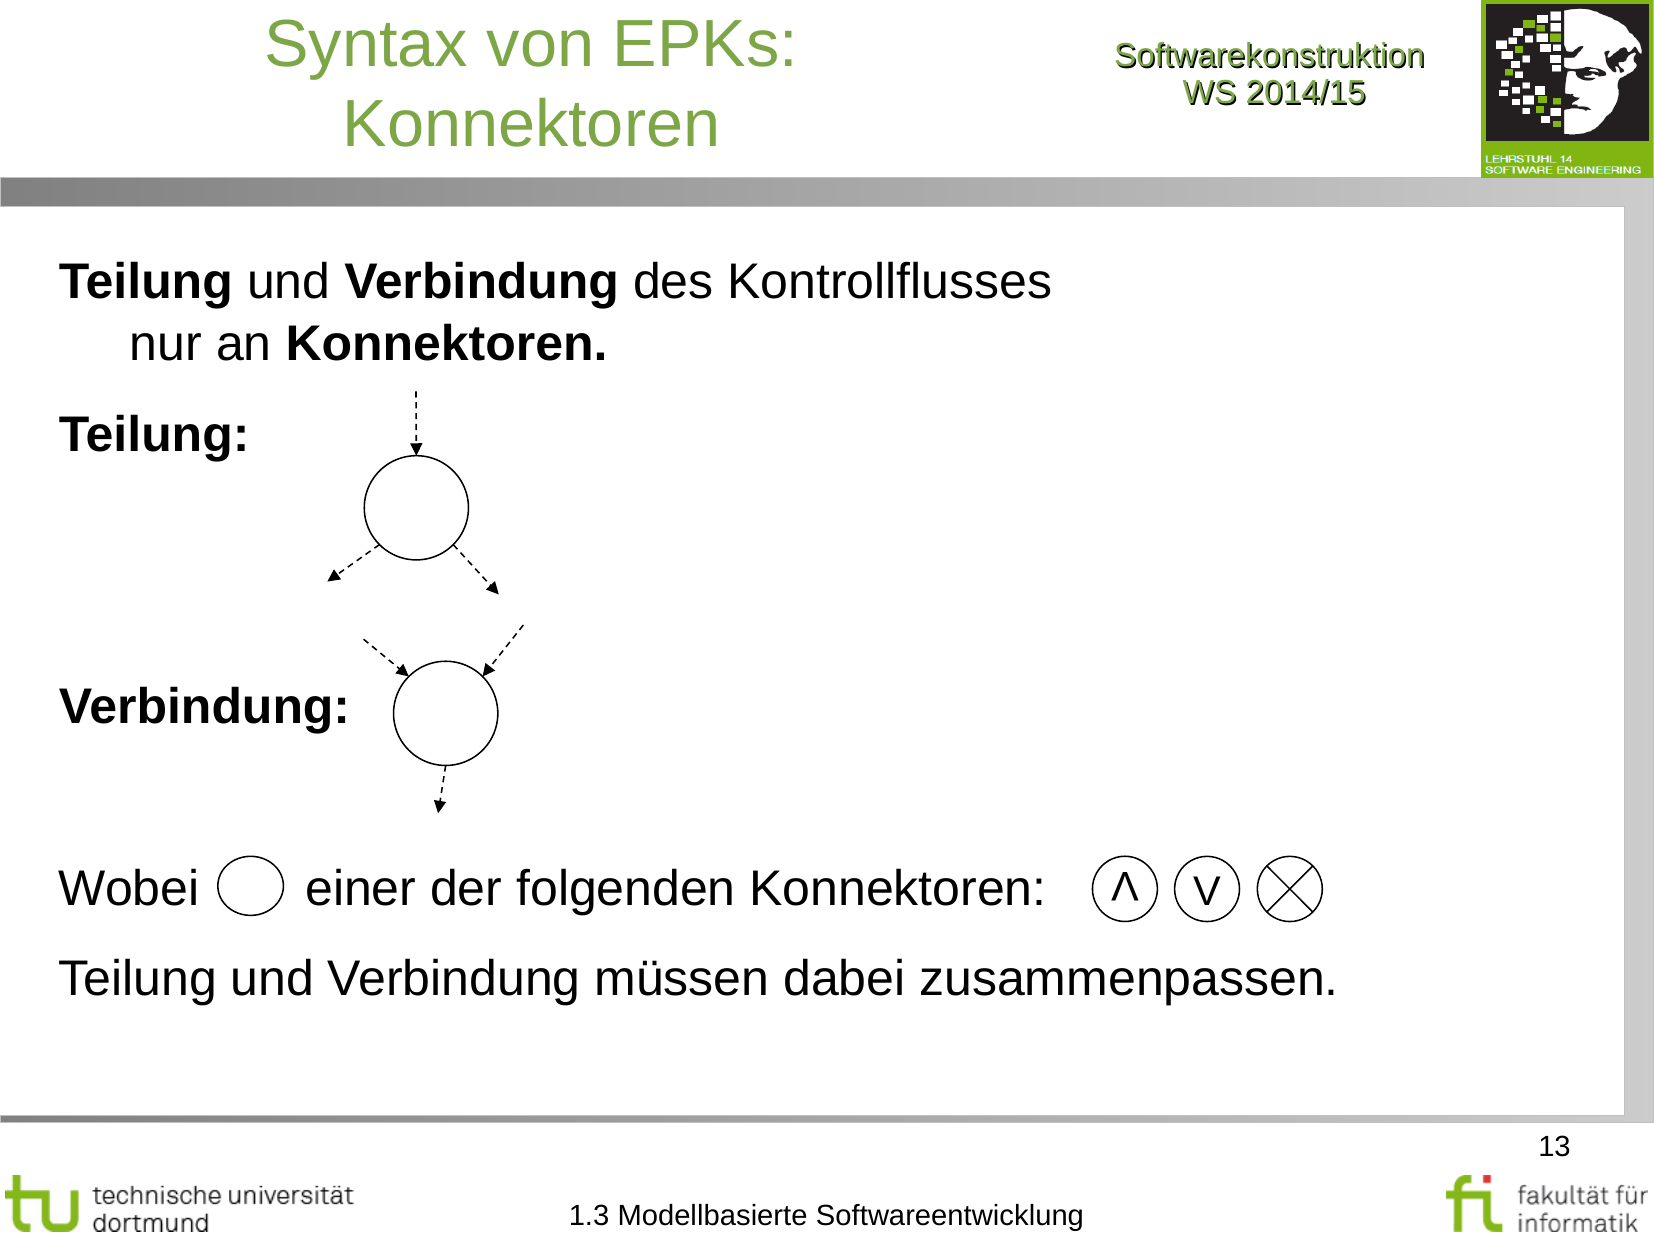

Syntax von EPKs:
Konnektoren
# Teilung und Verbindung des Kontrollflusses nur an Konnektoren.
Teilung:
Verbindung:
Wobei		 einer der folgenden Konnektoren:
Teilung und Verbindung müssen dabei zusammenpassen.
V
V
13
1.3 Modellbasierte Softwareentwicklung